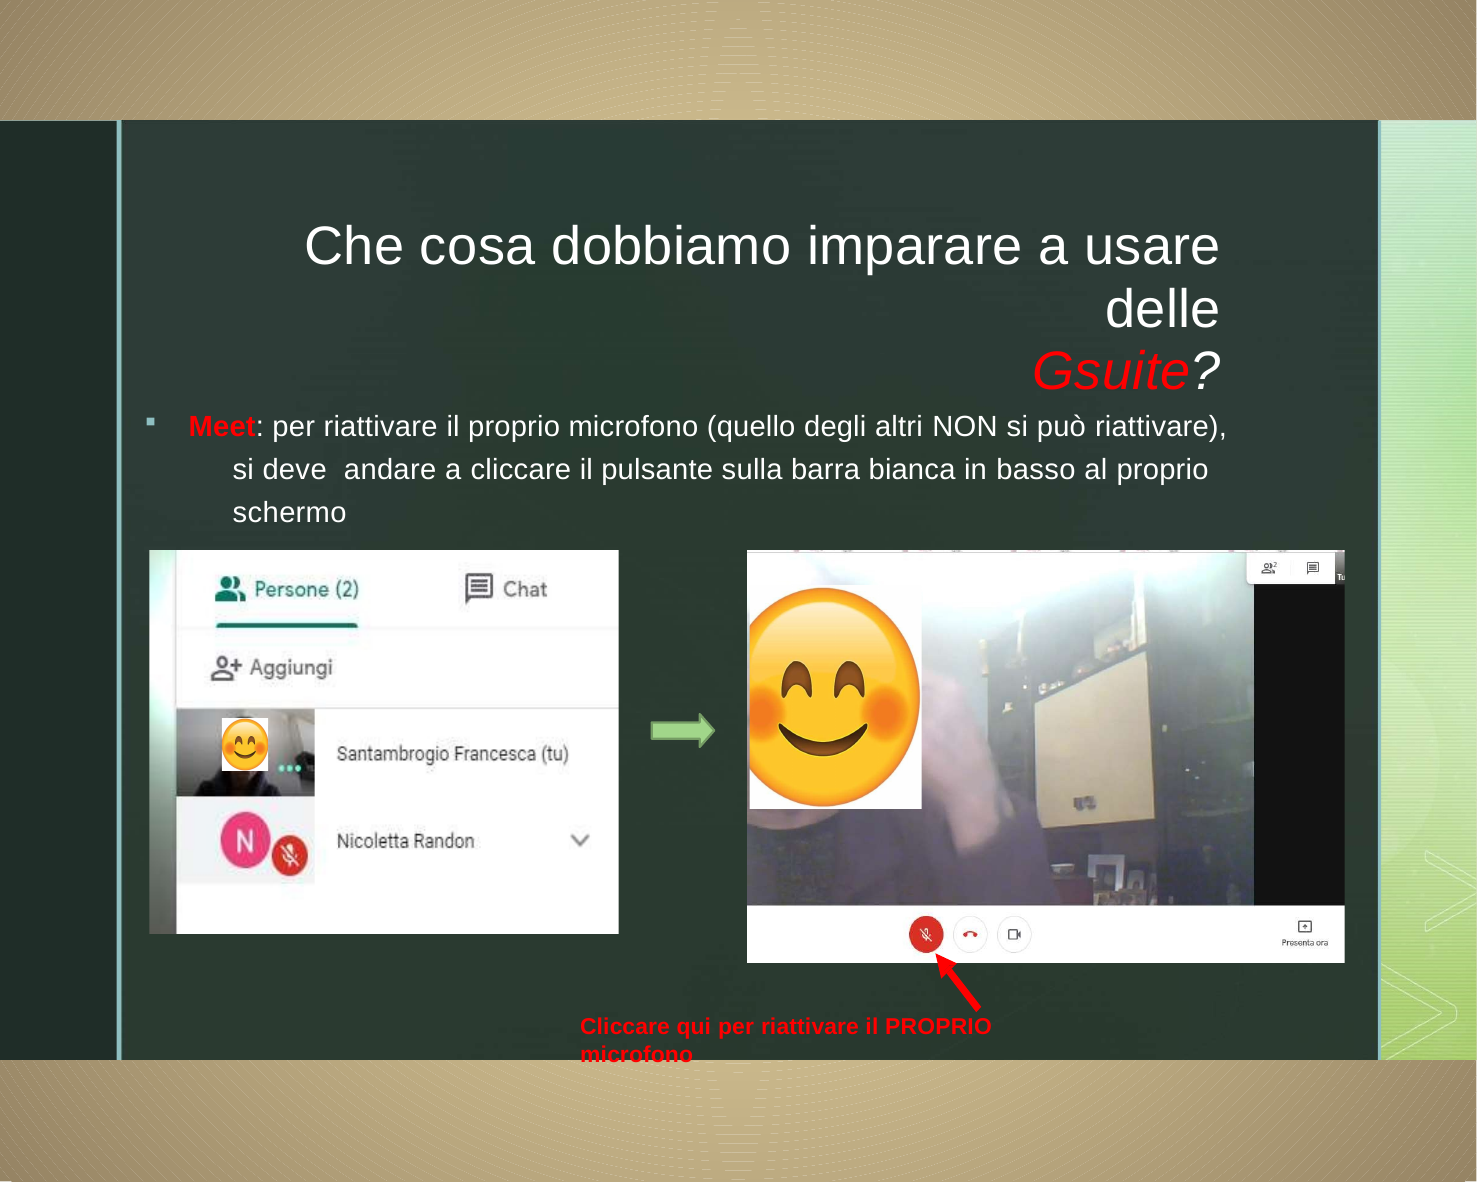

# Che cosa dobbiamo imparare a usare delle
Gsuite?
Meet: per riattivare il proprio microfono (quello degli altri NON si può riattivare), si deve andare a cliccare il pulsante sulla barra bianca in basso al proprio schermo
Cliccare qui per riattivare il PROPRIO microfono